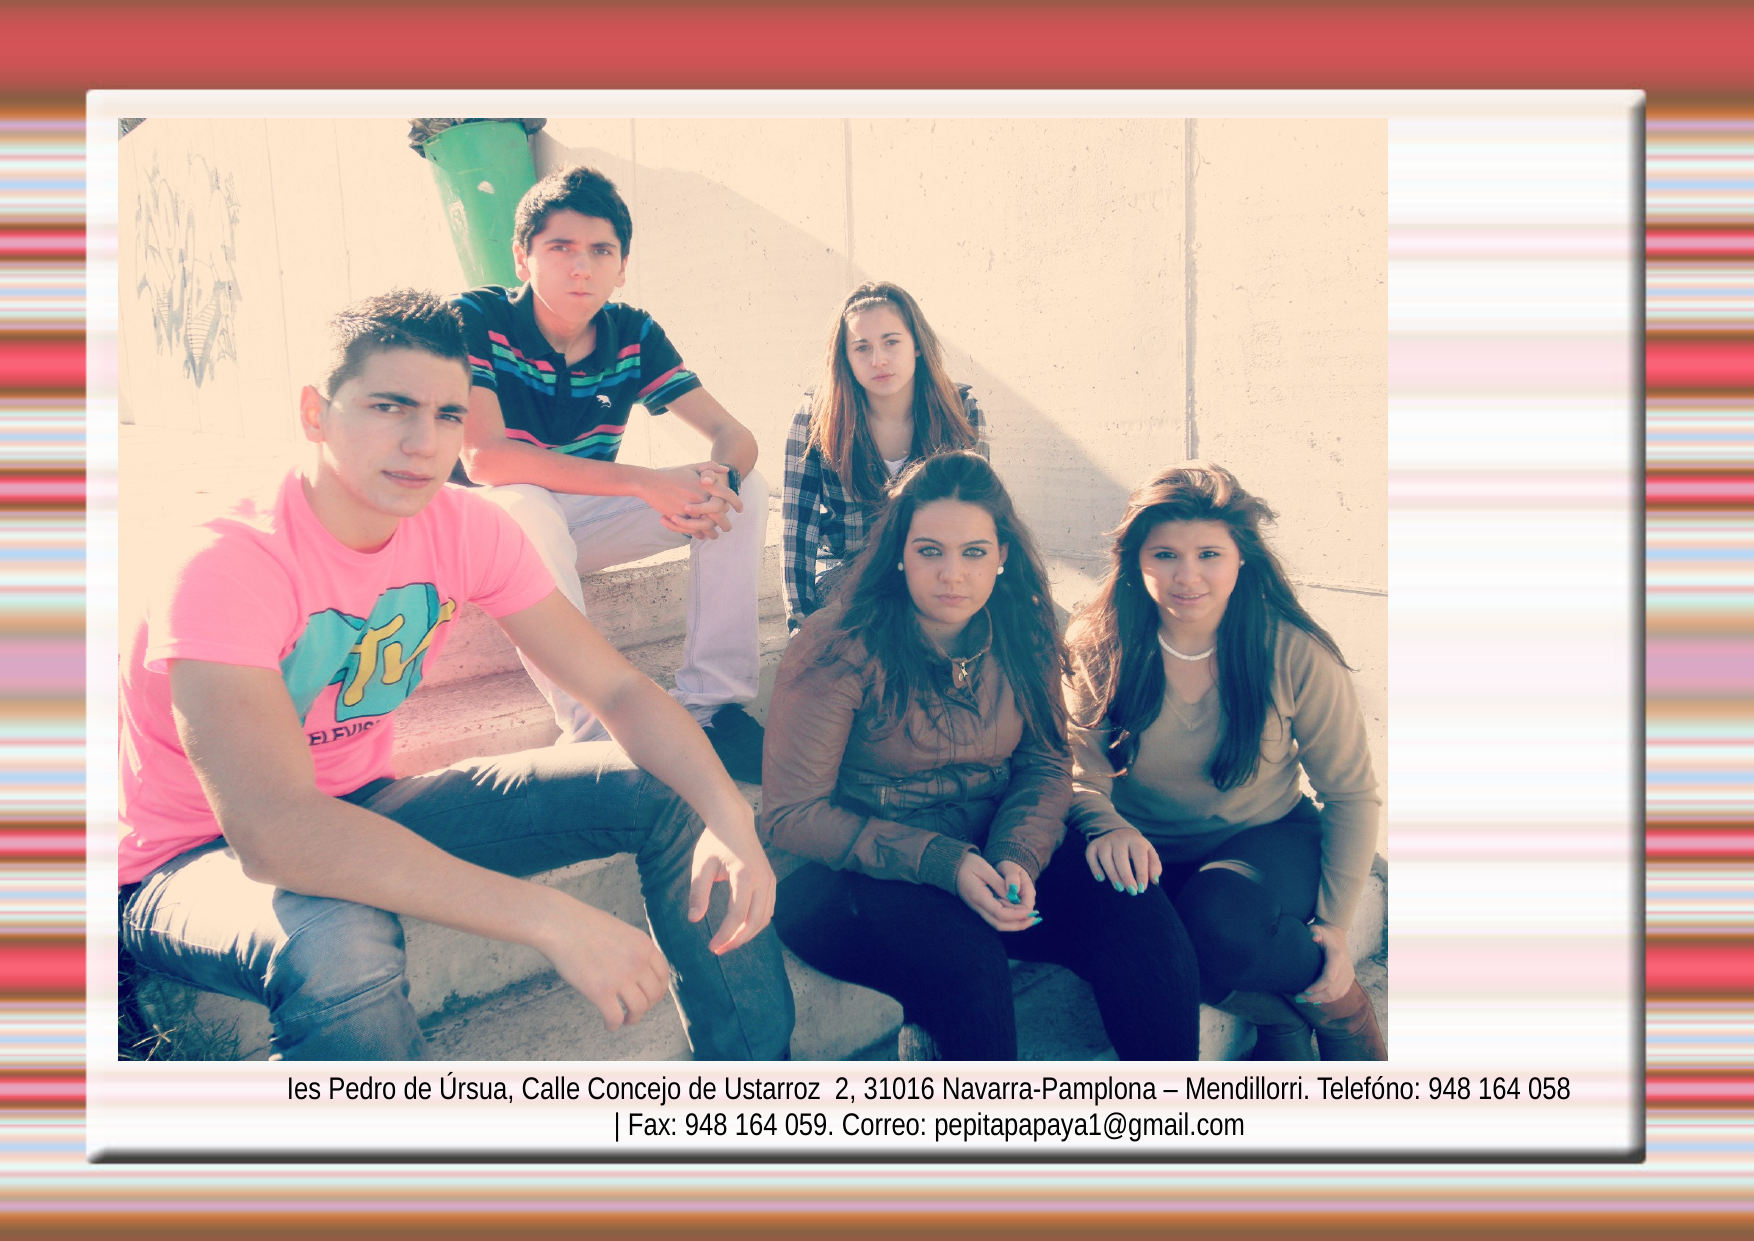

Ies Pedro de Úrsua, Calle Concejo de Ustarroz 2, 31016 Navarra-Pamplona – Mendillorri. Telefóno: 948 164 058 | Fax: 948 164 059. Correo: pepitapapaya1@gmail.com